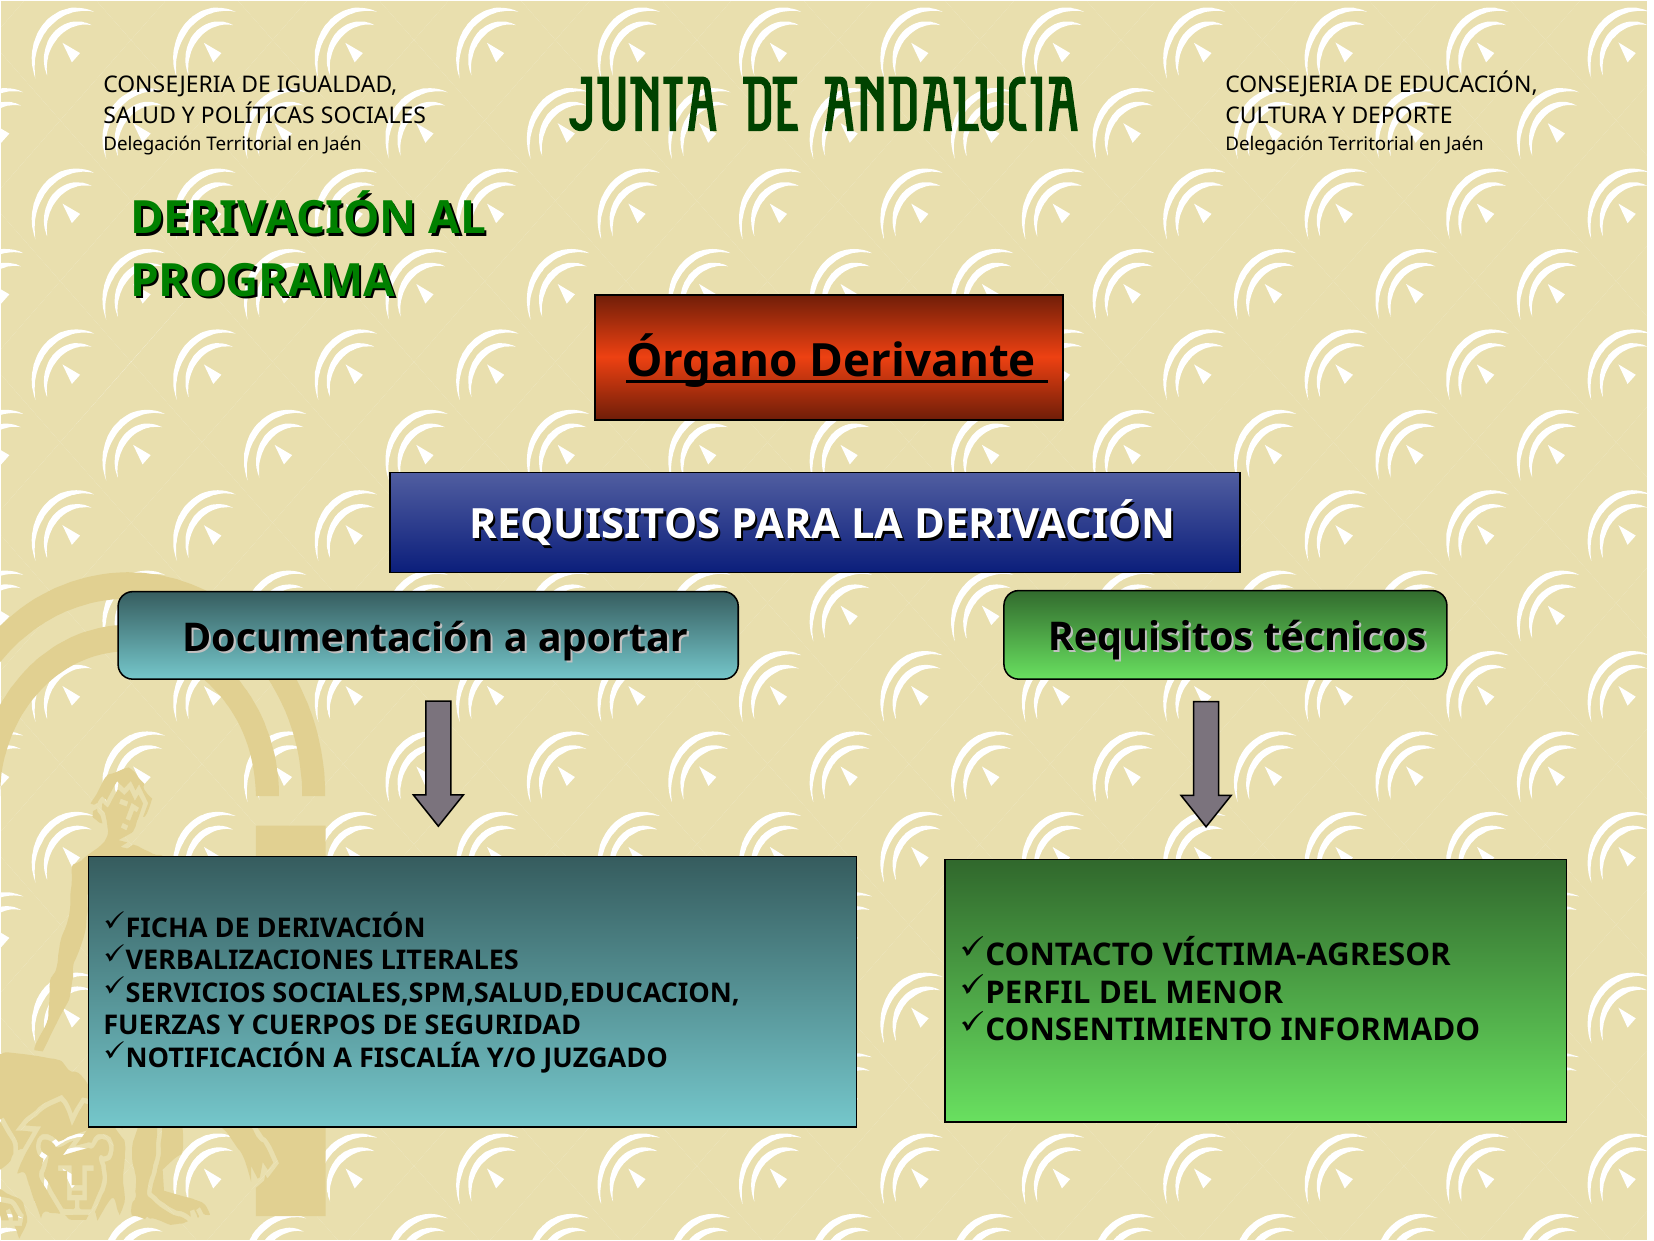

CONSEJERIA DE IGUALDAD,
SALUD Y POLÍTICAS SOCIALES
Delegación Territorial en Jaén
CONSEJERIA DE EDUCACIÓN,
CULTURA Y DEPORTE
Delegación Territorial en Jaén
DERIVACIÓN AL PROGRAMA
Órgano Derivante
REQUISITOS PARA LA DERIVACIÓN
 Requisitos técnicos
Documentación a aportar
FICHA DE DERIVACIÓN
VERBALIZACIONES LITERALES
SERVICIOS SOCIALES,SPM,SALUD,EDUCACION,
FUERZAS Y CUERPOS DE SEGURIDAD
NOTIFICACIÓN A FISCALÍA Y/O JUZGADO
CONTACTO VÍCTIMA-AGRESOR
PERFIL DEL MENOR
CONSENTIMIENTO INFORMADO